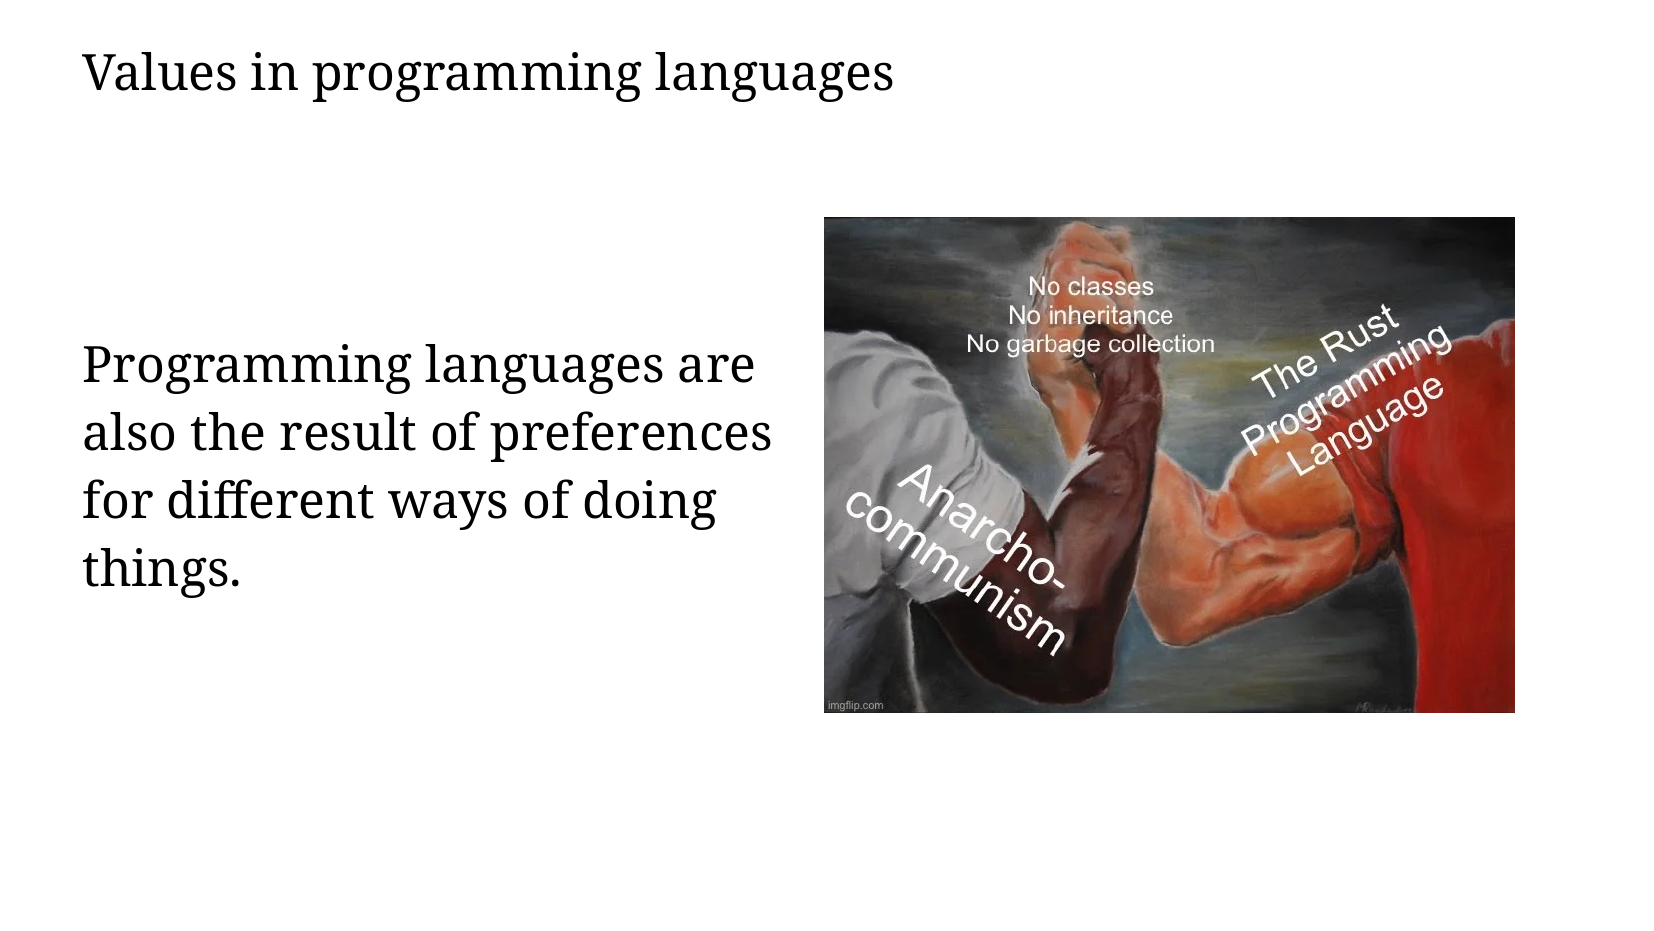

# Values in programming languages
Programming languages are also the result of preferences for different ways of doing things.